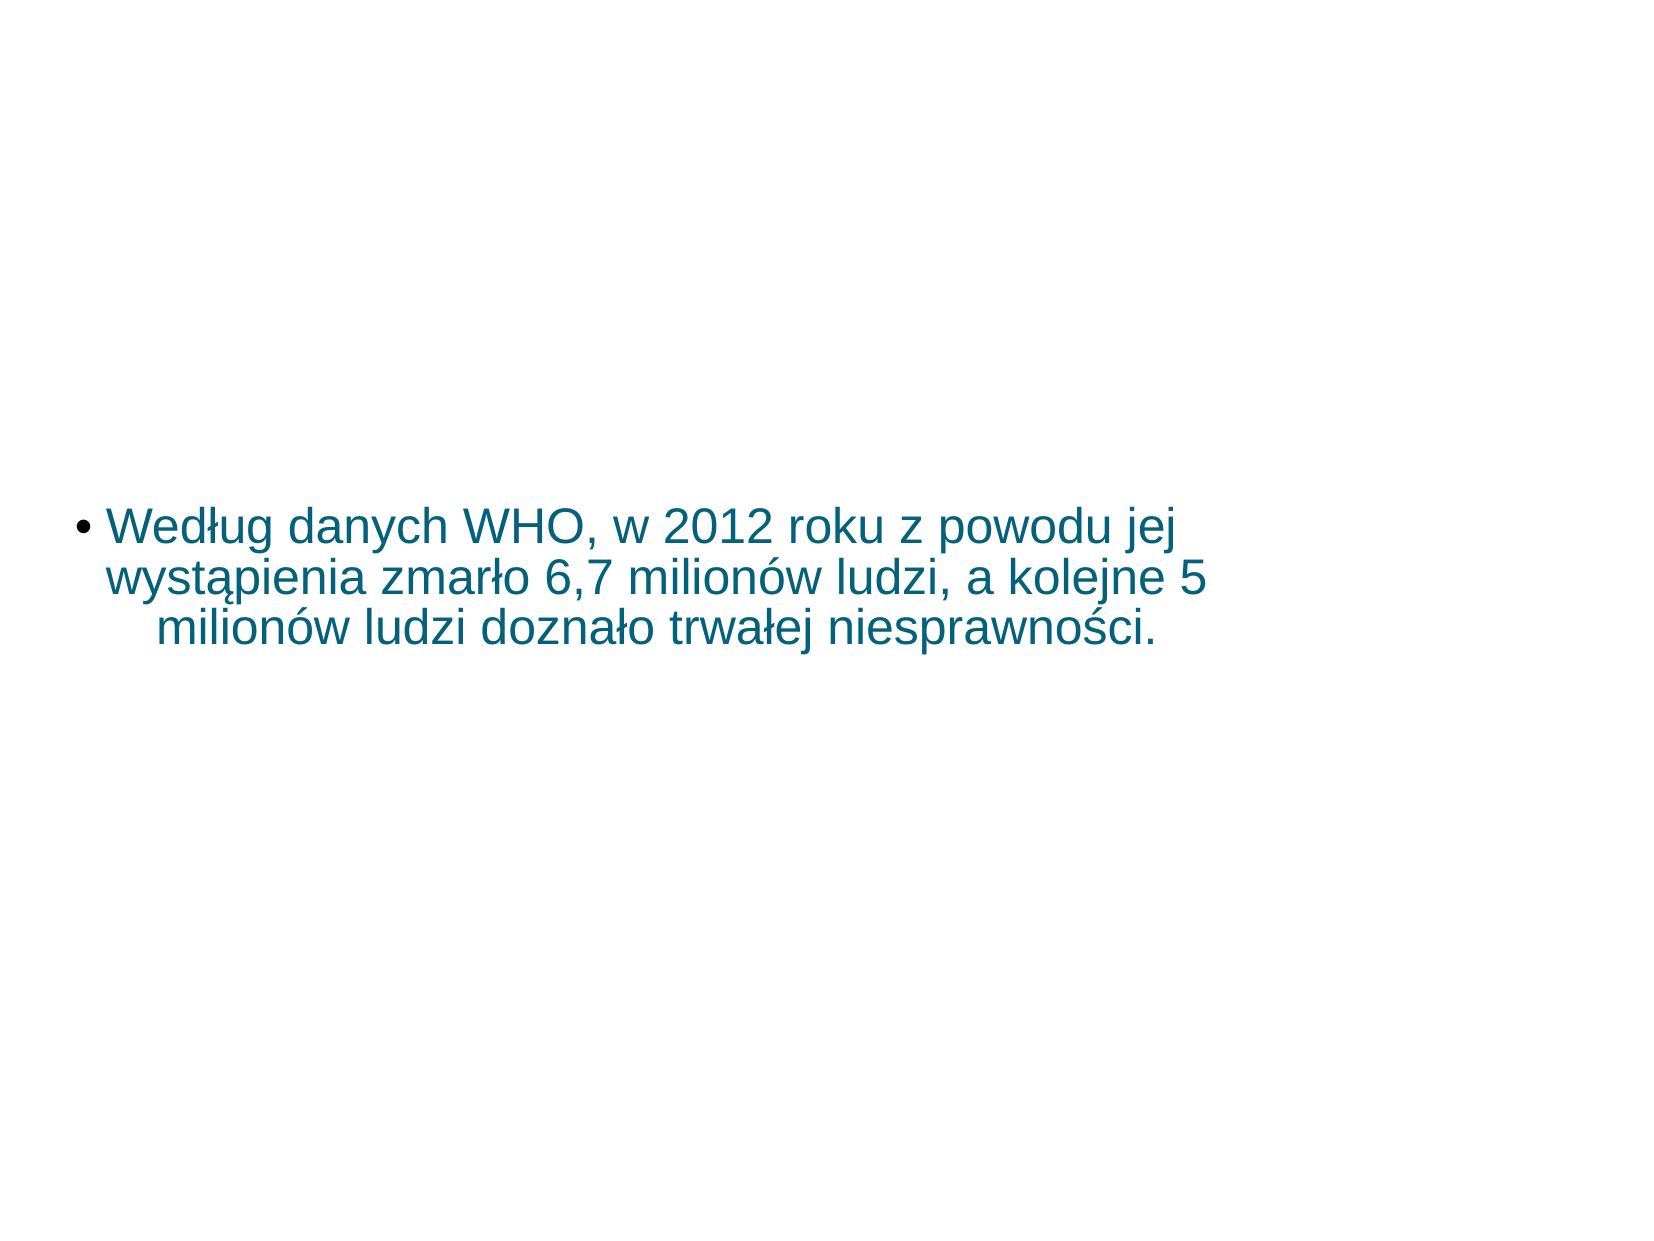

# Według danych WHO, w 2012 roku z powodu jej wystąpienia zmarło 6,7 milionów ludzi, a kolejne 5 milionów ludzi doznało trwałej niesprawności.